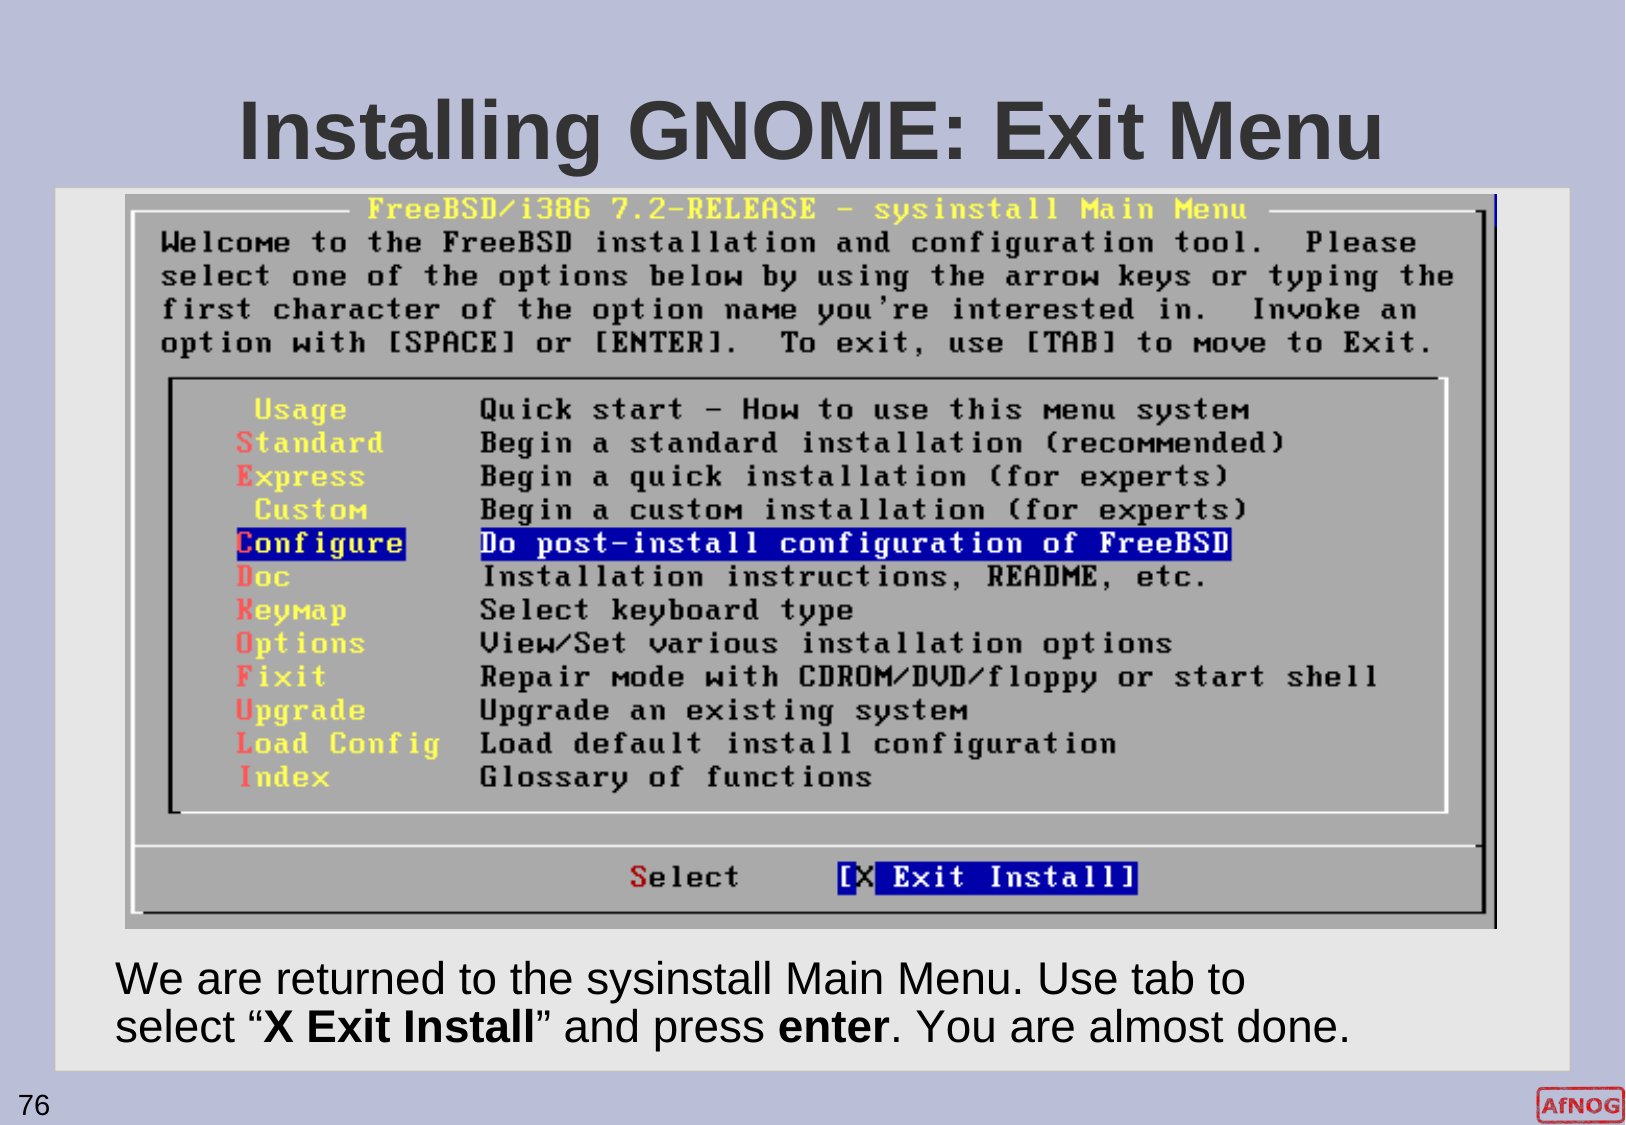

# Installing GNOME: Exit Menu
We are returned to the sysinstall Main Menu. Use tab to
select “X Exit Install” and press enter. You are almost done.